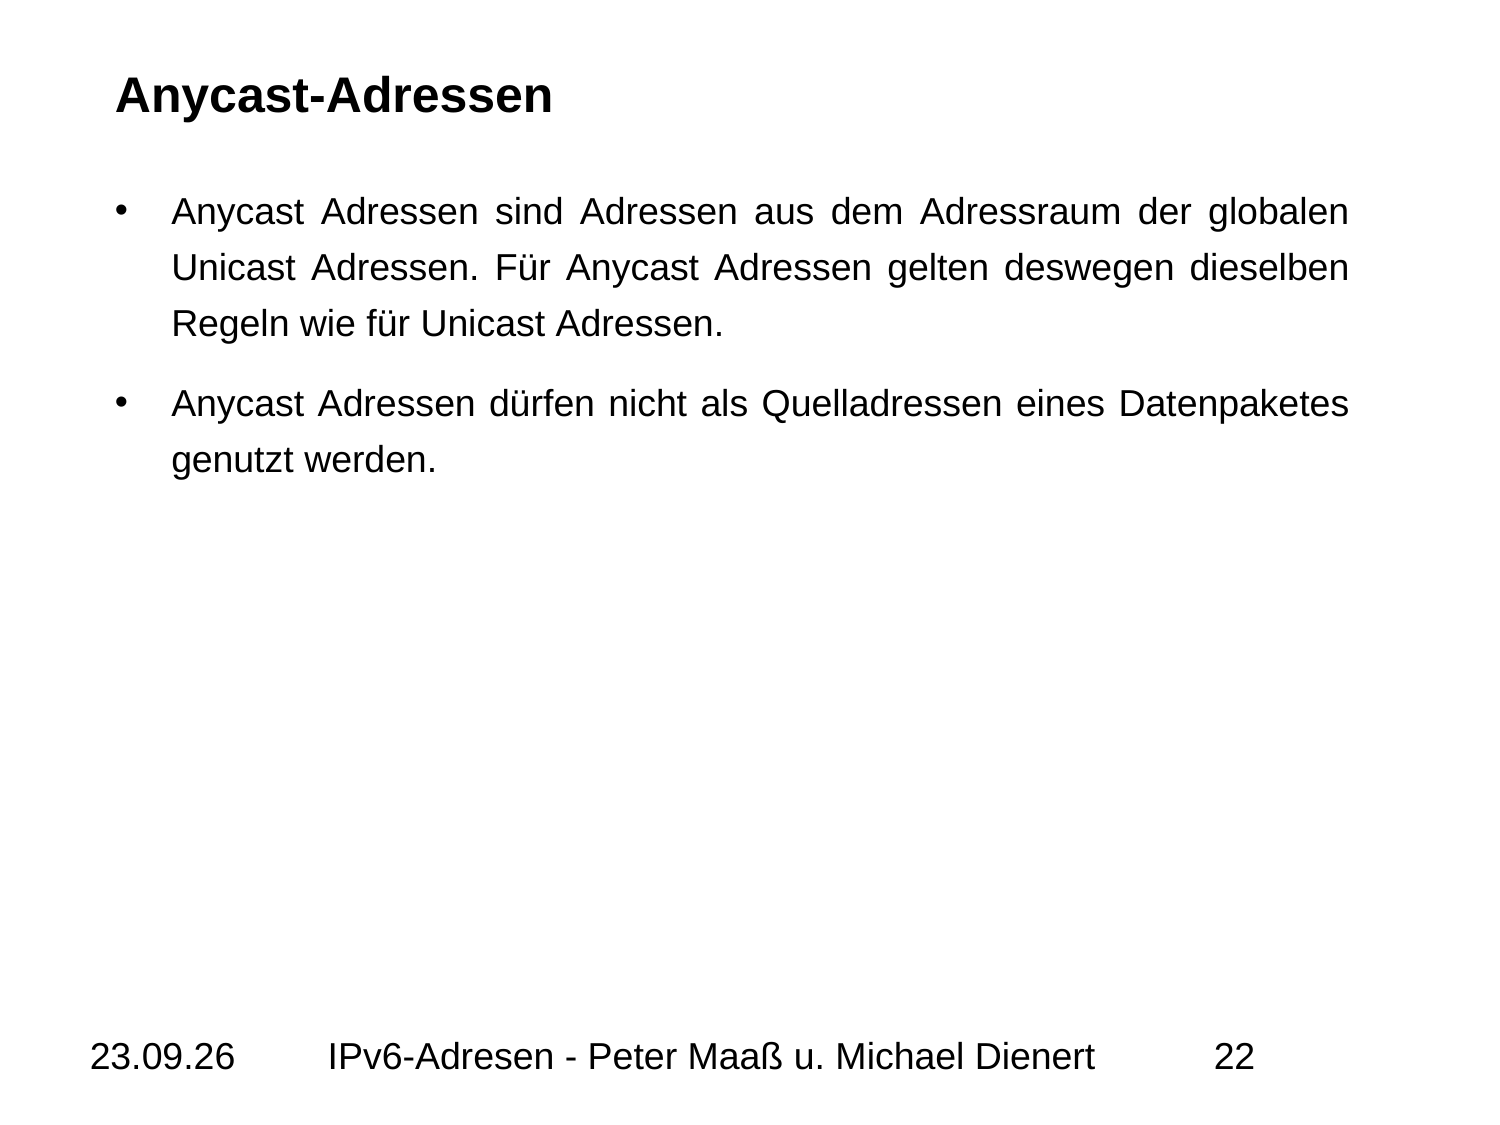

Anycast-Adressen
# Anycast Adressen sind Adressen aus dem Adressraum der globalen Unicast Adressen. Für Anycast Adressen gelten deswegen dieselben Regeln wie für Unicast Adressen.
Anycast Adressen dürfen nicht als Quelladressen eines Datenpaketes genutzt werden.
IPv6-Adresen - Peter Maaß u. Michael Dienert
22